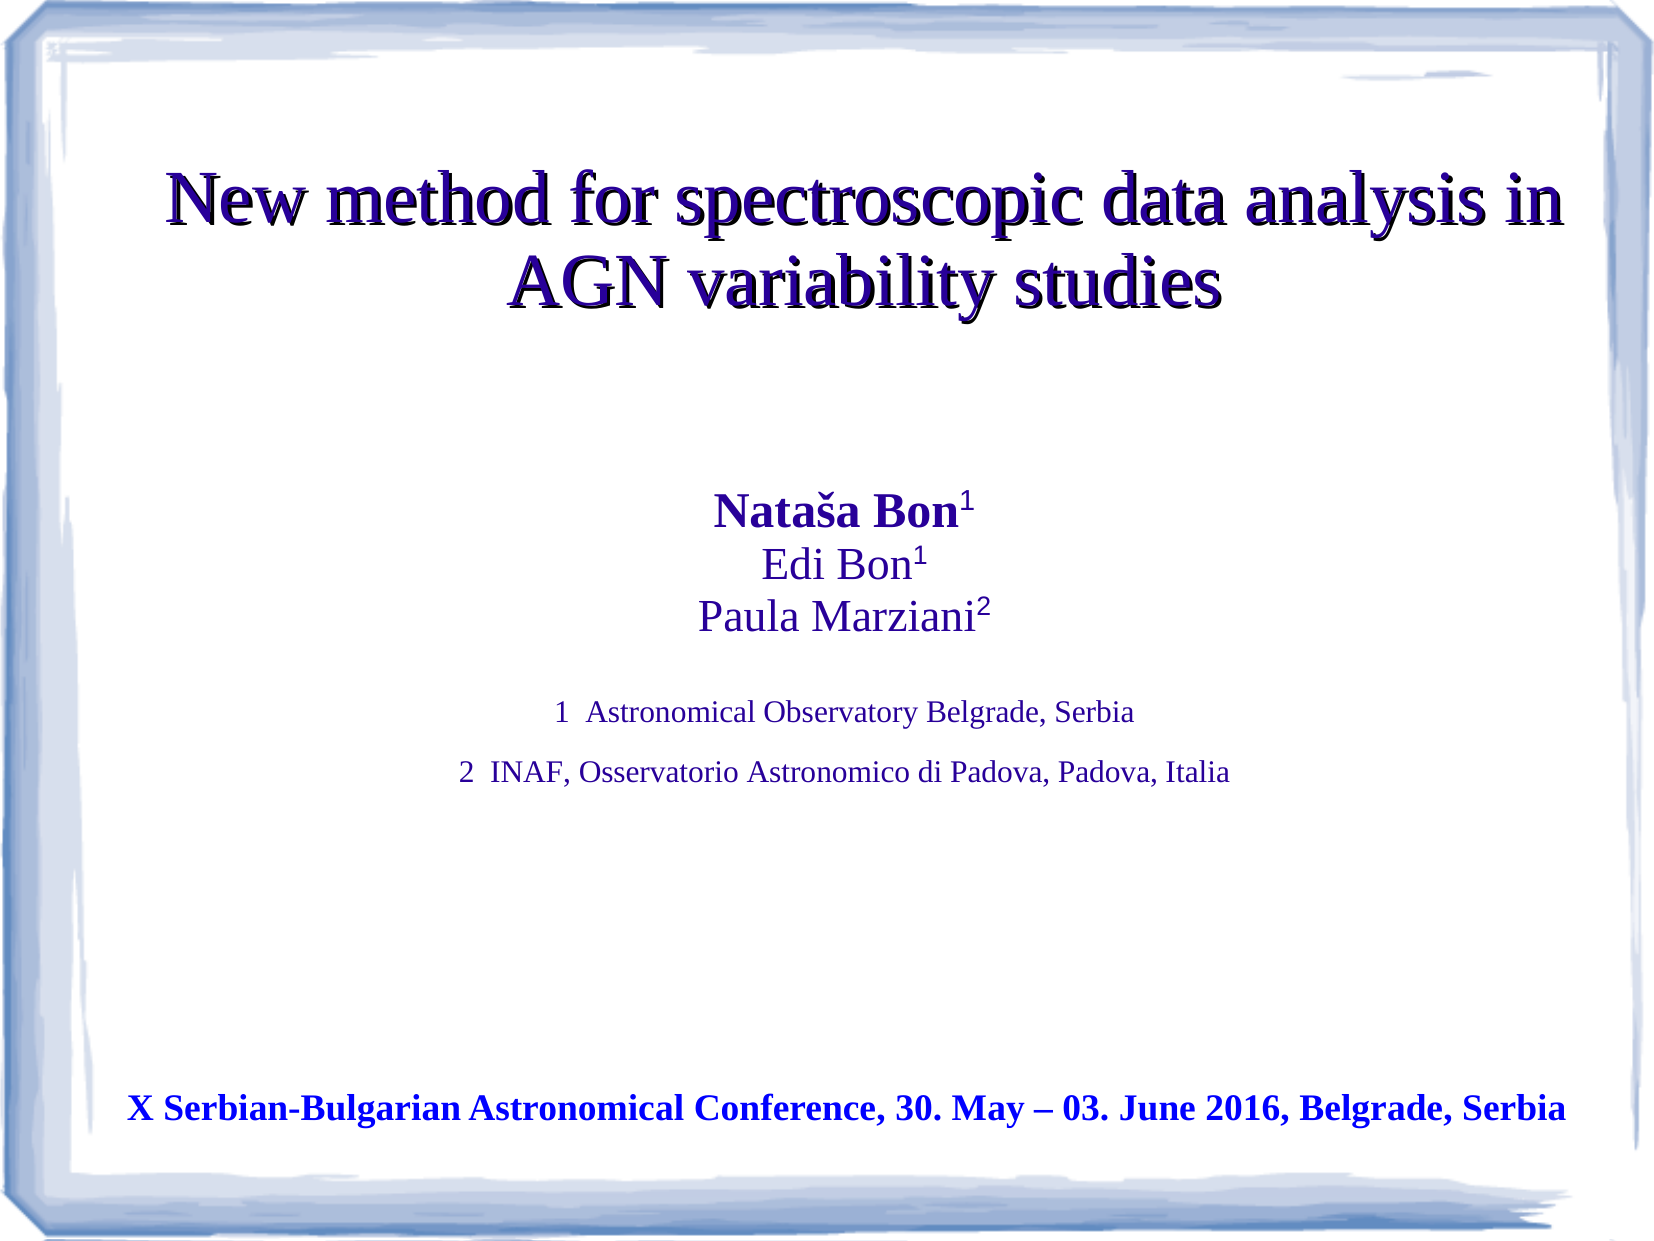

# New method for spectroscopic data analysis in AGN variability studies
Nataša Bon1
Edi Bon1
Paula Marziani2
1 Astronomical Observatory Belgrade, Serbia
2 INAF, Osservatorio Astronomico di Padova, Padova, Italia
X Serbian-Bulgarian Astronomical Conference, 30. May – 03. June 2016, Belgrade, Serbia